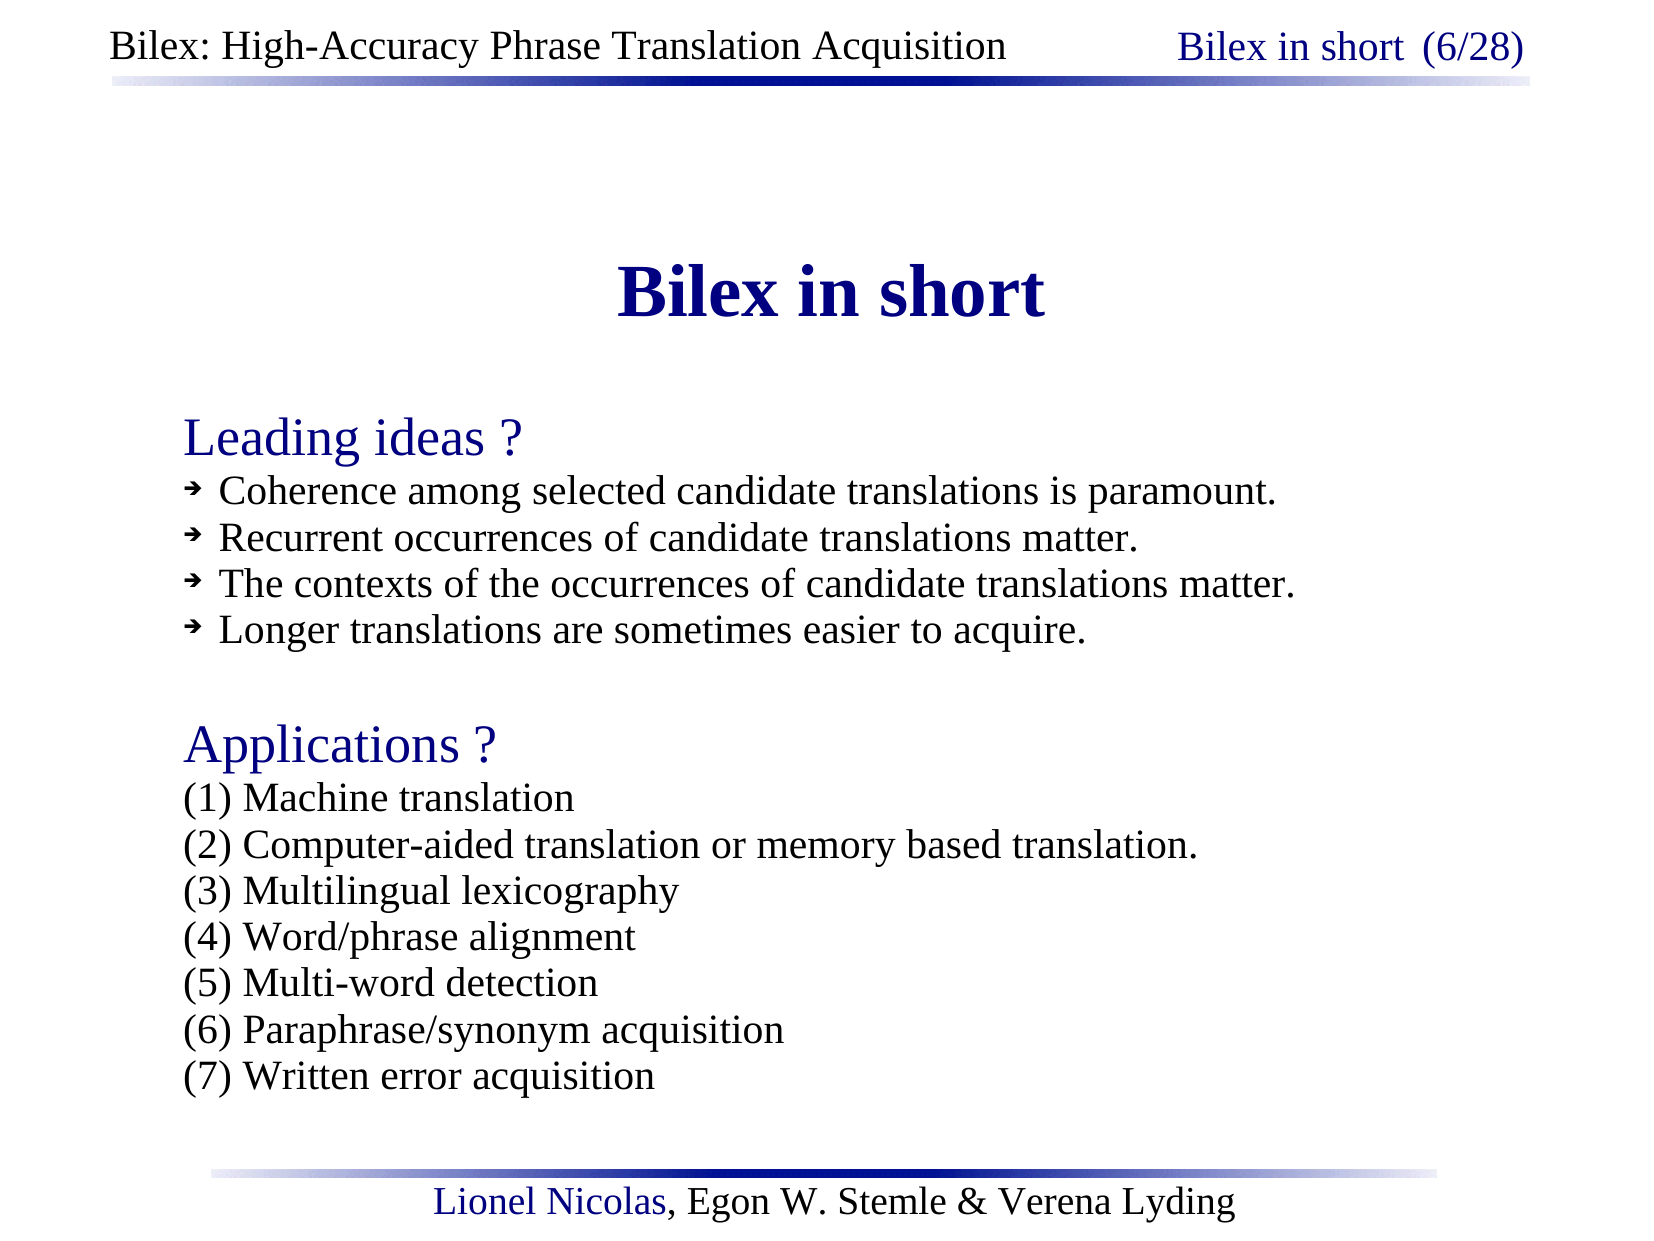

Bilex in short
6
Bilex in short
Leading ideas ?
Coherence among selected candidate translations is paramount.
Recurrent occurrences of candidate translations matter.
The contexts of the occurrences of candidate translations matter.
Longer translations are sometimes easier to acquire.
Applications ?
(1) Machine translation
(2) Computer-aided translation or memory based translation.
(3) Multilingual lexicography
(4) Word/phrase alignment
(5) Multi-word detection
(6) Paraphrase/synonym acquisition
(7) Written error acquisition